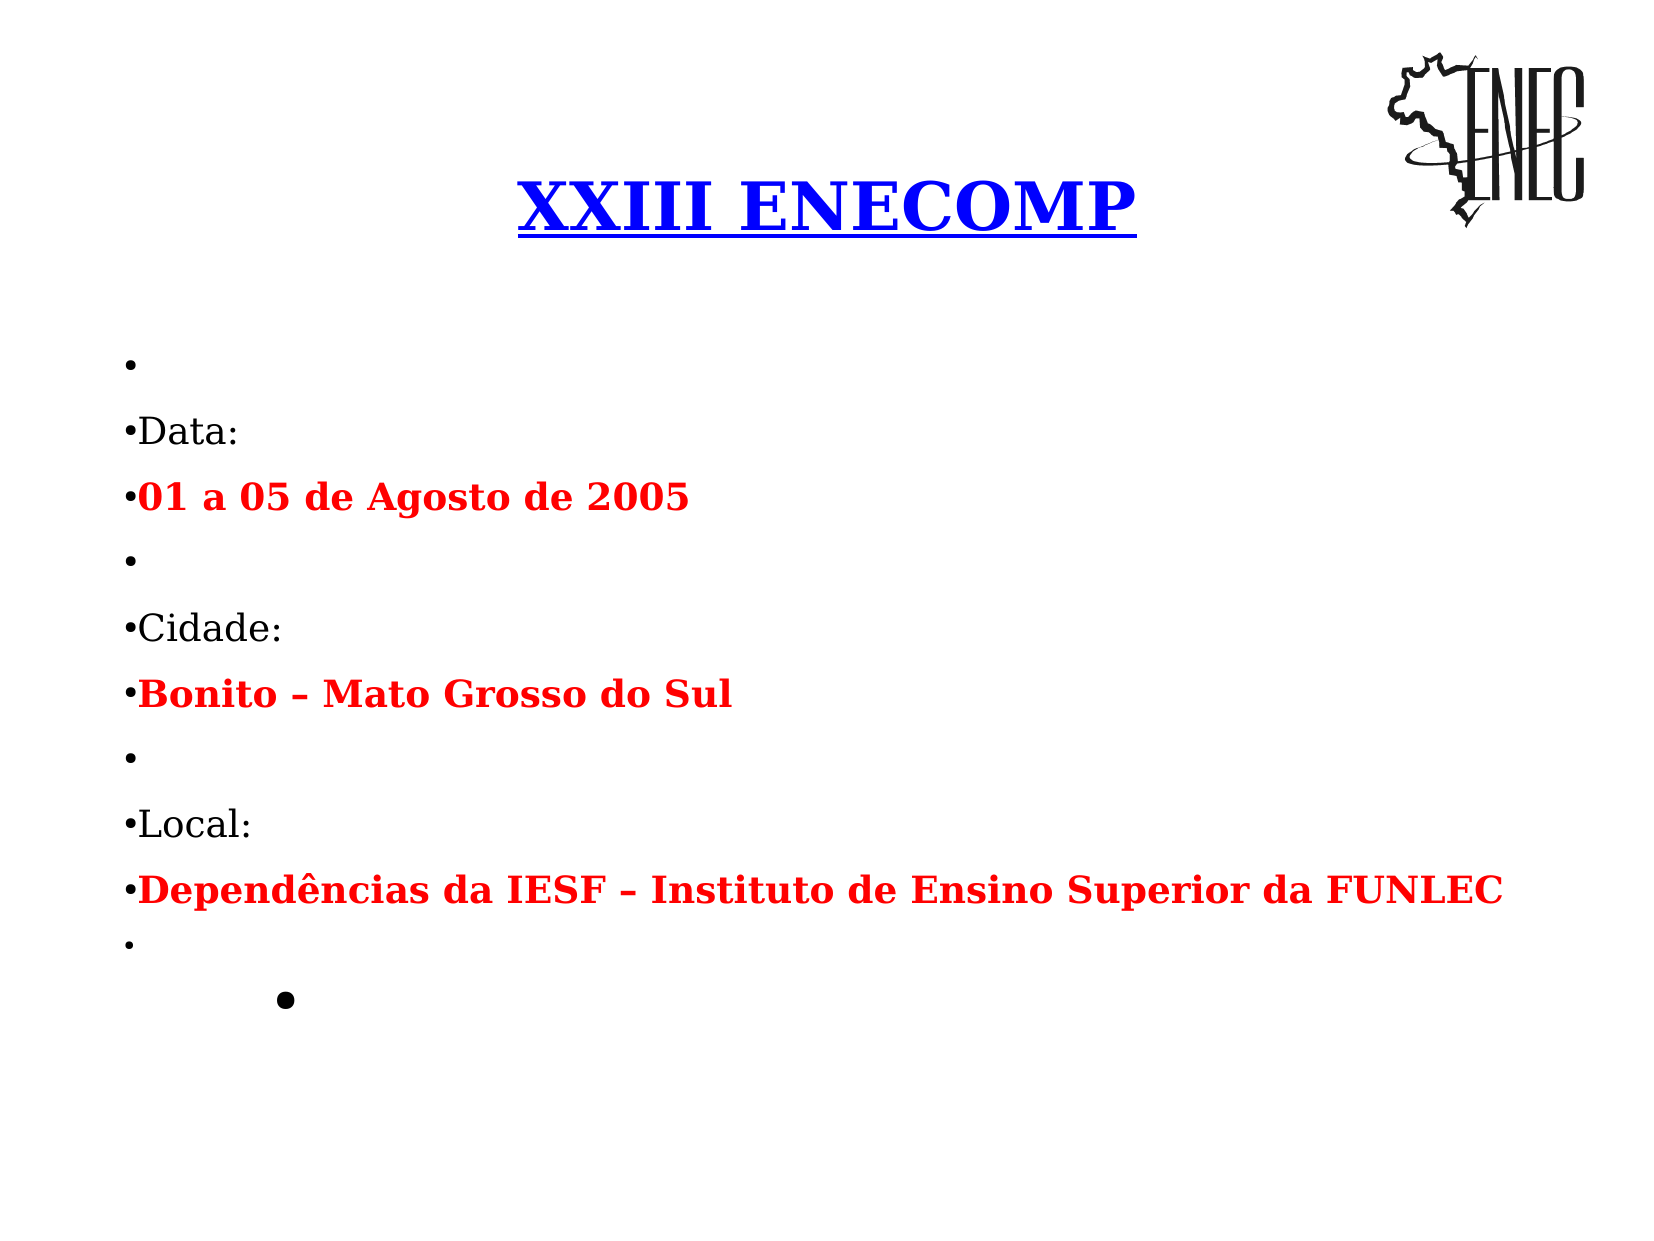

# XXIII ENECOMP
Data:
01 a 05 de Agosto de 2005
Cidade:
Bonito – Mato Grosso do Sul
Local:
Dependências da IESF – Instituto de Ensino Superior da FUNLEC